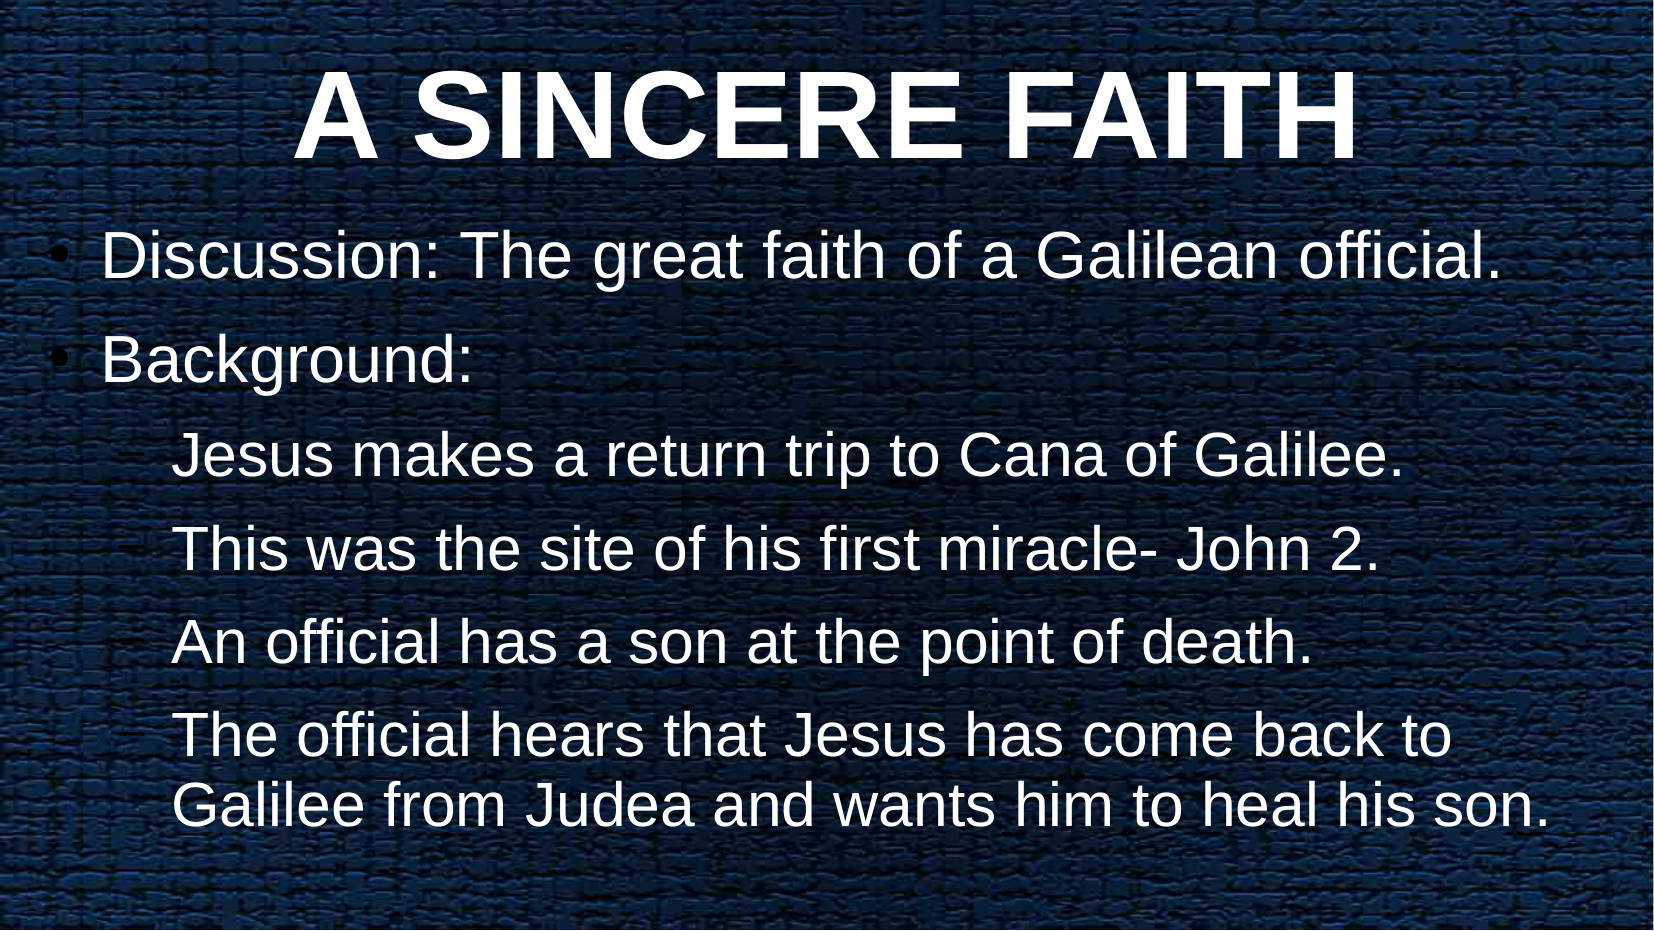

# A SINCERE FAITH
Discussion: The great faith of a Galilean official.
Background:
Jesus makes a return trip to Cana of Galilee.
This was the site of his first miracle- John 2.
An official has a son at the point of death.
The official hears that Jesus has come back to Galilee from Judea and wants him to heal his son.